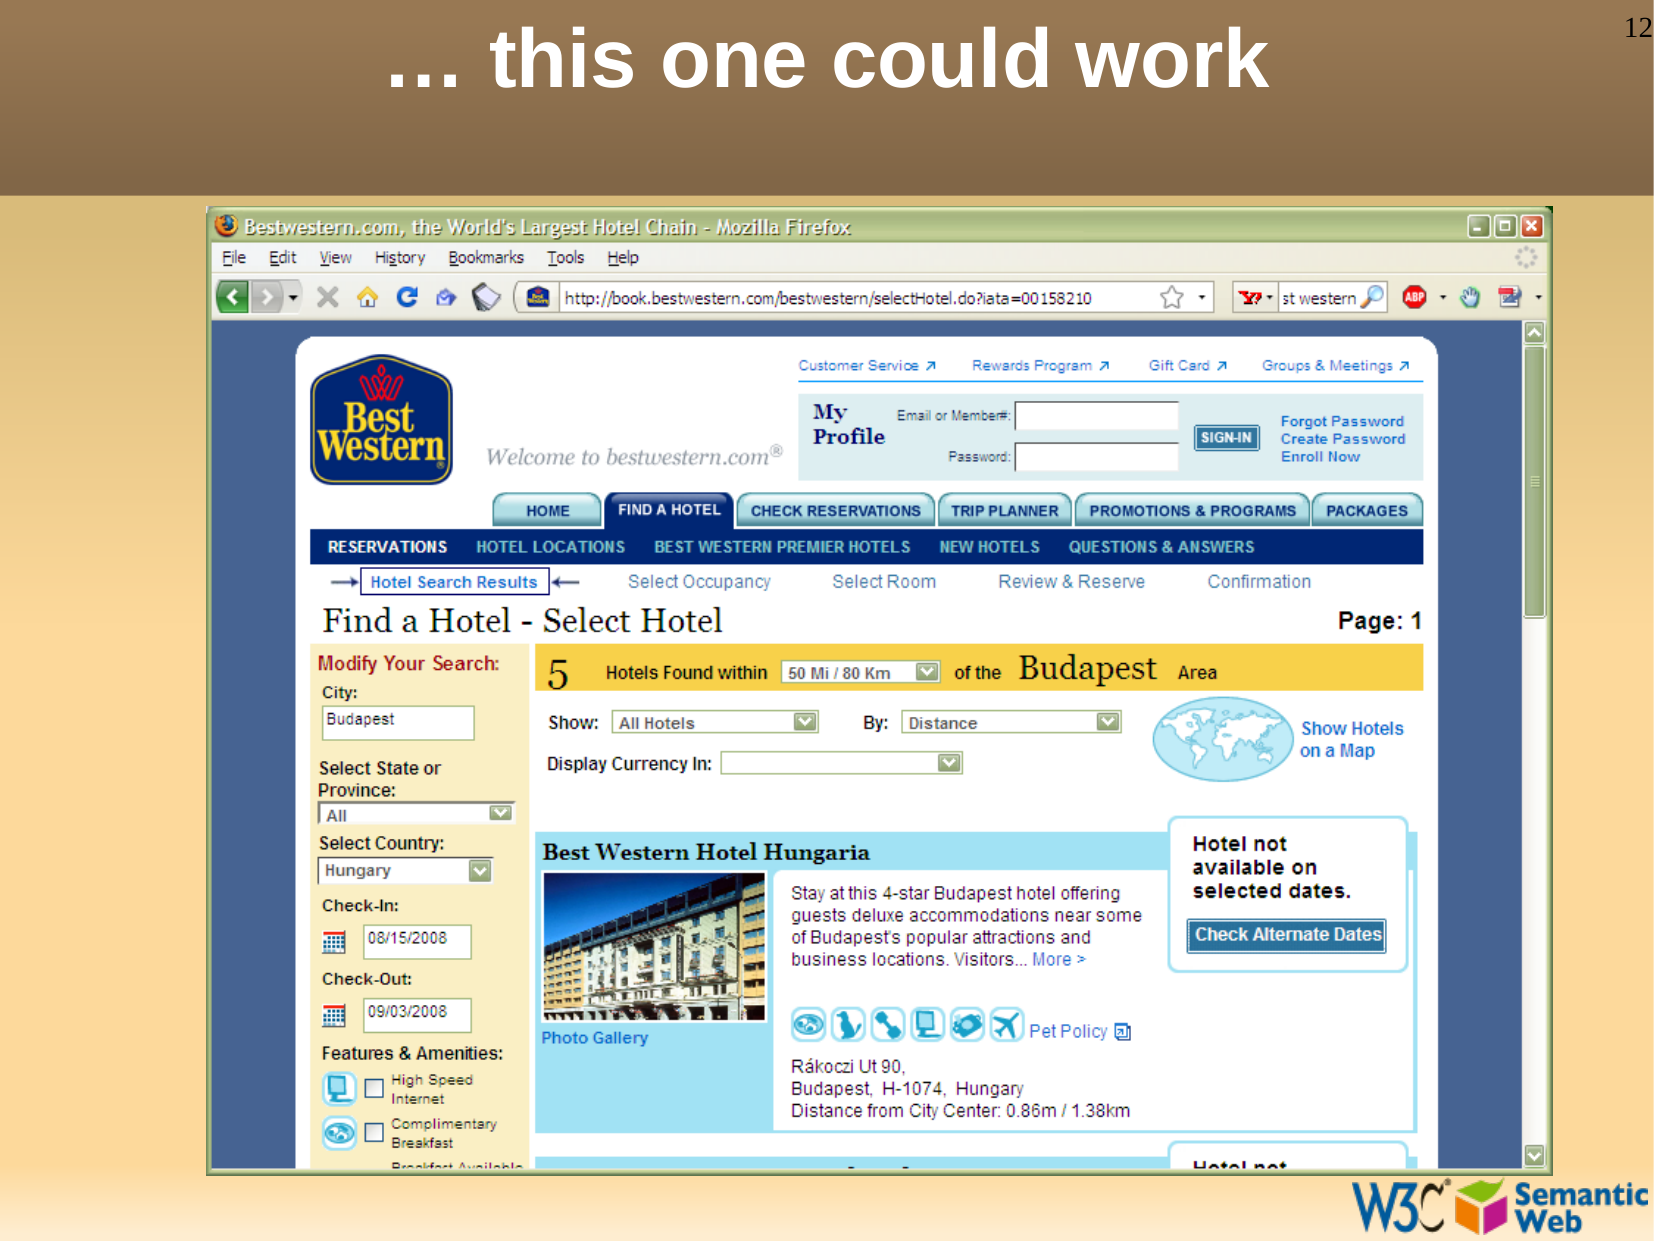

# … this one could work
12